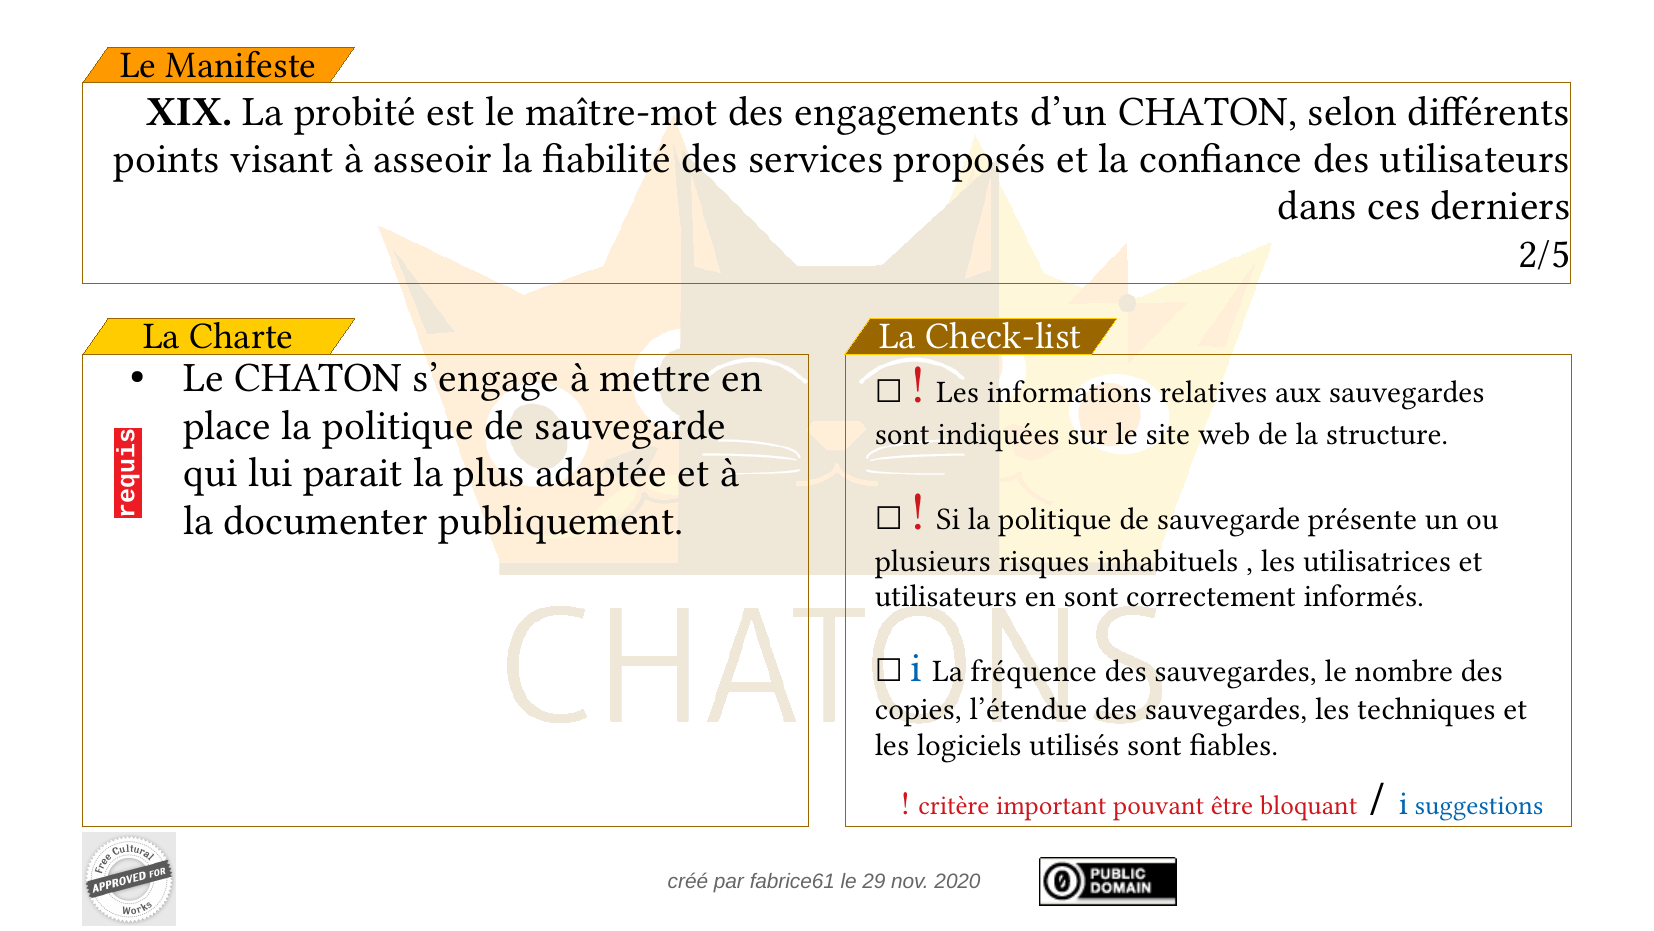

Le Manifeste
# XIX. La probité est le maître-mot des engagements d’un CHATON, selon différents points visant à asseoir la fiabilité des services proposés et la confiance des utilisateurs dans ces derniers 2/5
La Charte
La Check-list
Le CHATON s’engage à mettre en place la politique de sauvegarde qui lui parait la plus adaptée et à la documenter publiquement.
☐ ! Les informations relatives aux sauvegardes sont indiquées sur le site web de la structure.
☐ ! Si la politique de sauvegarde présente un ou plusieurs risques inhabituels , les utilisatrices et utilisateurs en sont correctement informés.
☐ i La fréquence des sauvegardes, le nombre des copies, l’étendue des sauvegardes, les techniques et les logiciels utilisés sont fiables.
requis